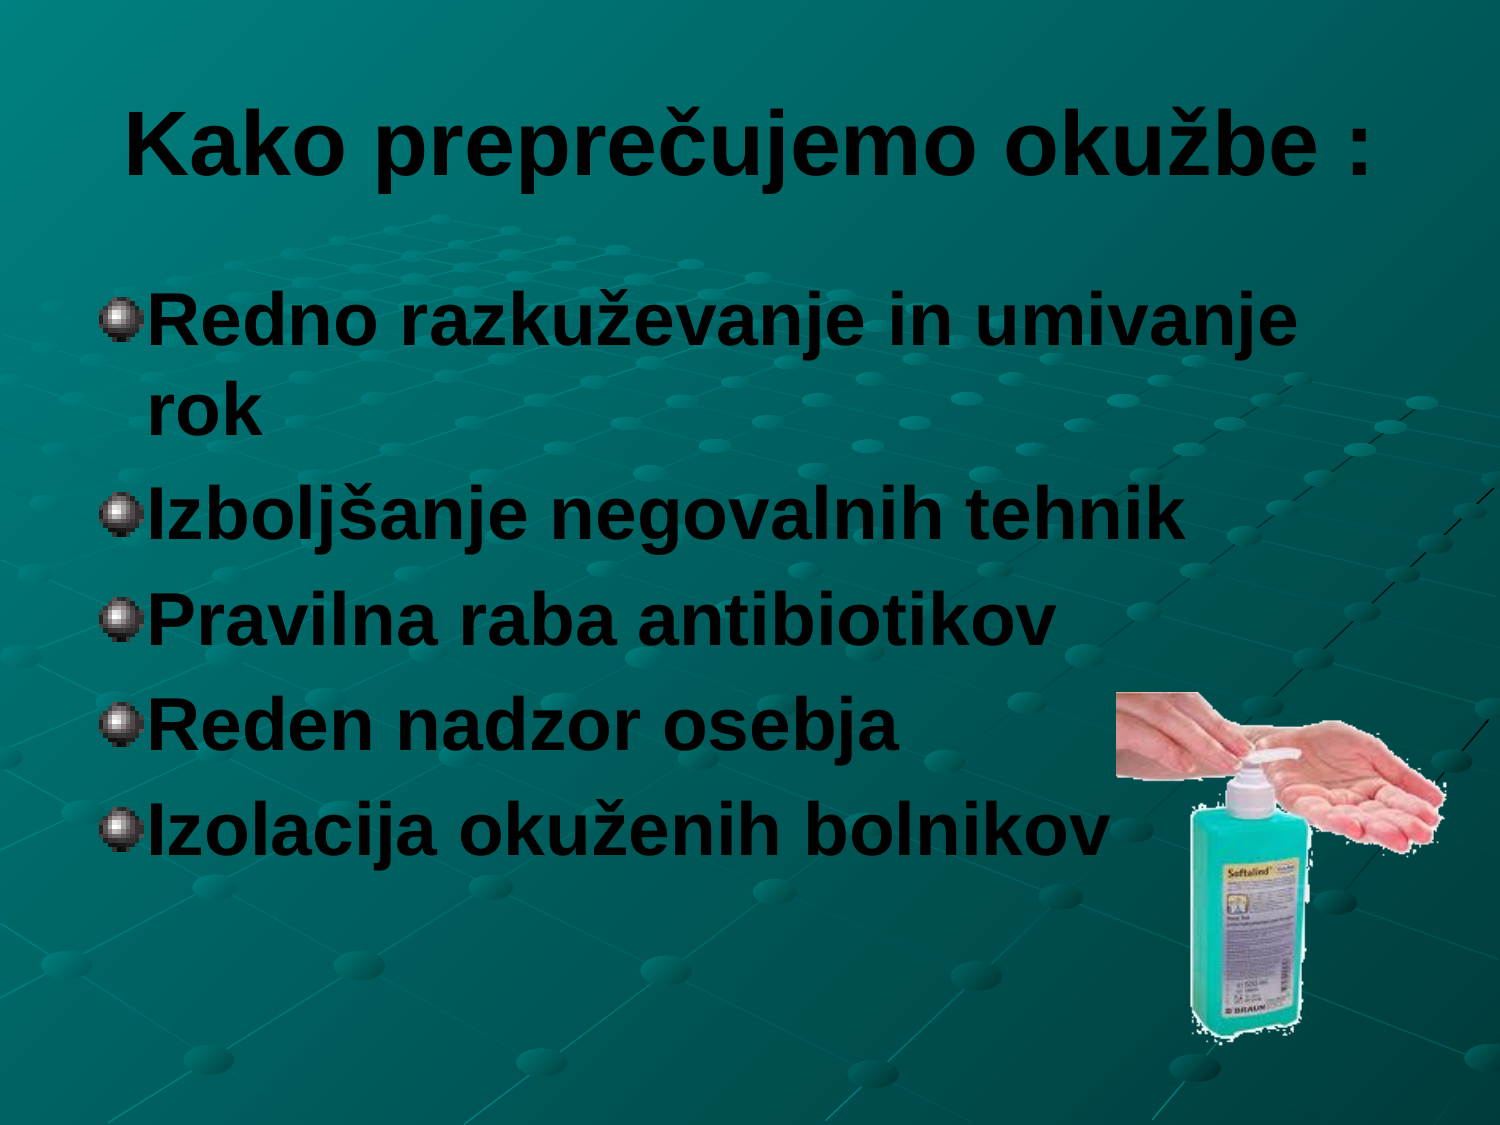

# Kako preprečujemo okužbe :
Redno razkuževanje in umivanje rok
Izboljšanje negovalnih tehnik
Pravilna raba antibiotikov
Reden nadzor osebja
Izolacija okuženih bolnikov